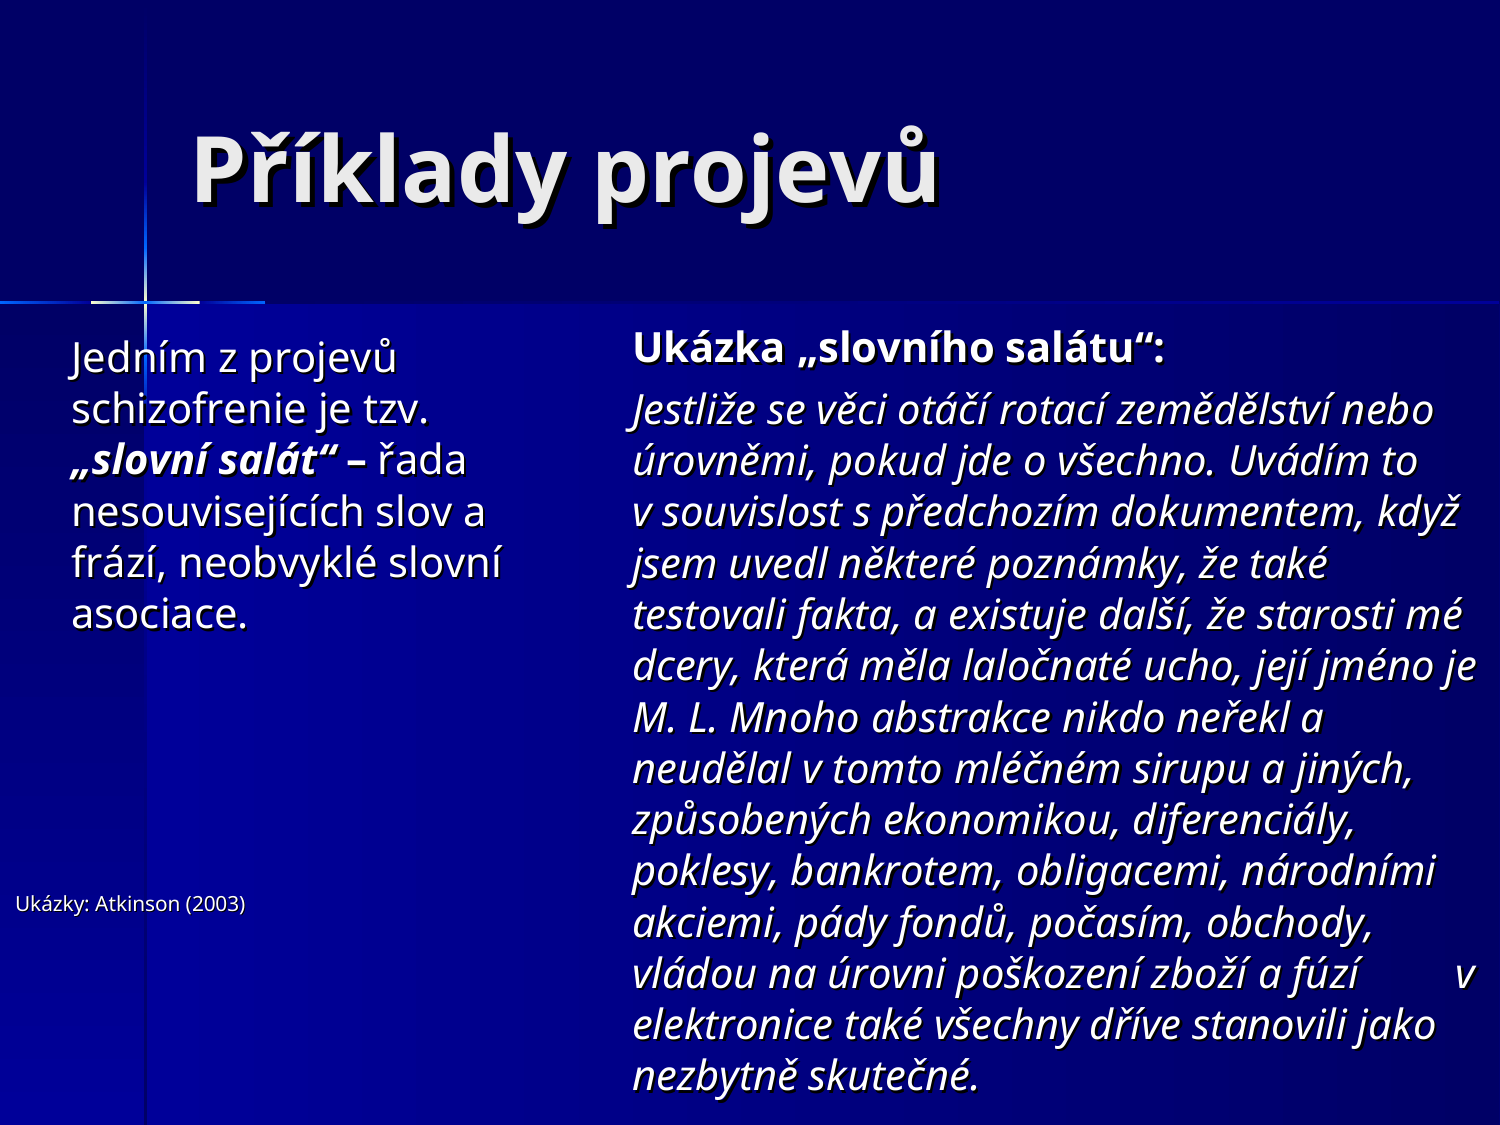

# Příklady projevů
	Jedním z projevů schizofrenie je tzv. „slovní salát“ – řada nesouvisejících slov a frází, neobvyklé slovní asociace.
Ukázky: Atkinson (2003)
	Ukázka „slovního salátu“:
	Jestliže se věci otáčí rotací zemědělství nebo úrovněmi, pokud jde o všechno. Uvádím to v souvislost s předchozím dokumentem, když jsem uvedl některé poznámky, že také testovali fakta, a existuje další, že starosti mé dcery, která měla laločnaté ucho, její jméno je M. L. Mnoho abstrakce nikdo neřekl a neudělal v tomto mléčném sirupu a jiných, způsobených ekonomikou, diferenciály, poklesy, bankrotem, obligacemi, národními akciemi, pády fondů, počasím, obchody, vládou na úrovni poškození zboží a fúzí v elektronice také všechny dříve stanovili jako nezbytně skutečné.